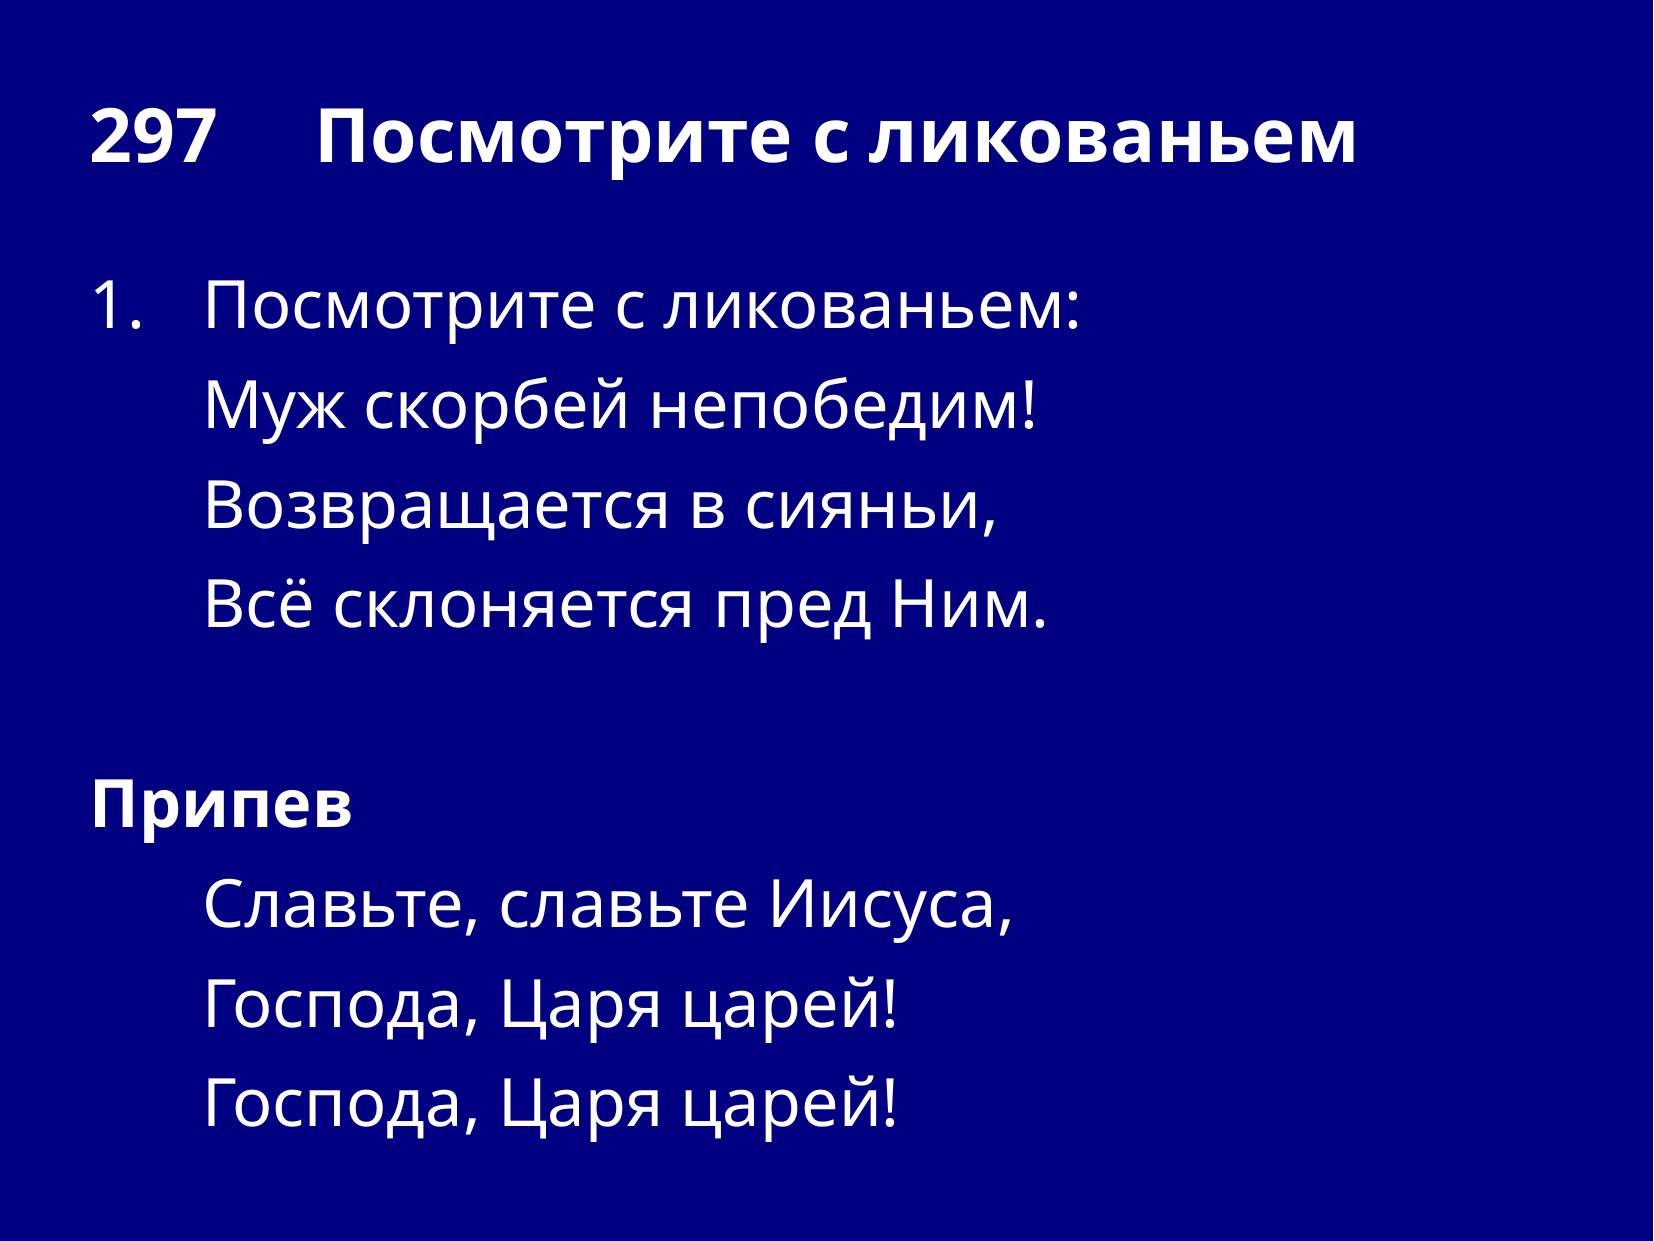

297	Посмотрите с ликованьем
1.	Посмотрите с ликованьем:
	Муж скорбей непобедим!
	Возвращается в сияньи,
	Всё склоняется пред Ним.
Припев
	Славьте, славьте Иисуса,
	Господа, Царя царей!
	Господа, Царя царей!